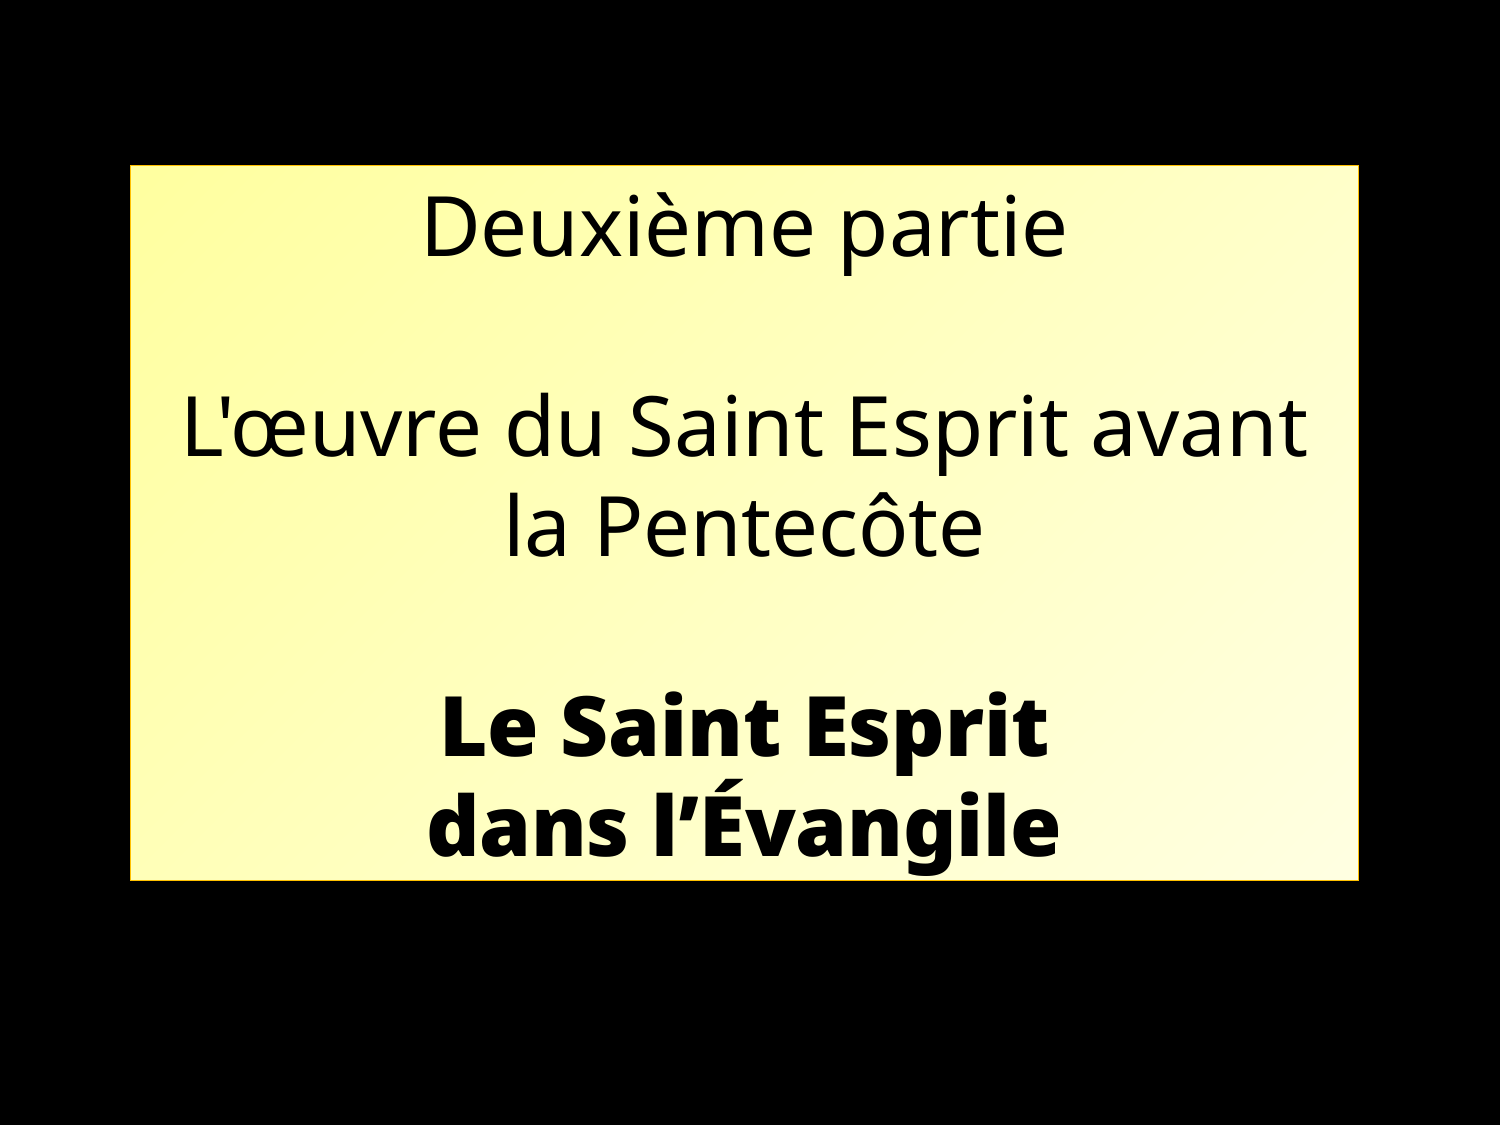

Deuxième partie
L'œuvre du Saint Esprit avant la Pentecôte
Le Saint Esprit
dans l’Évangile